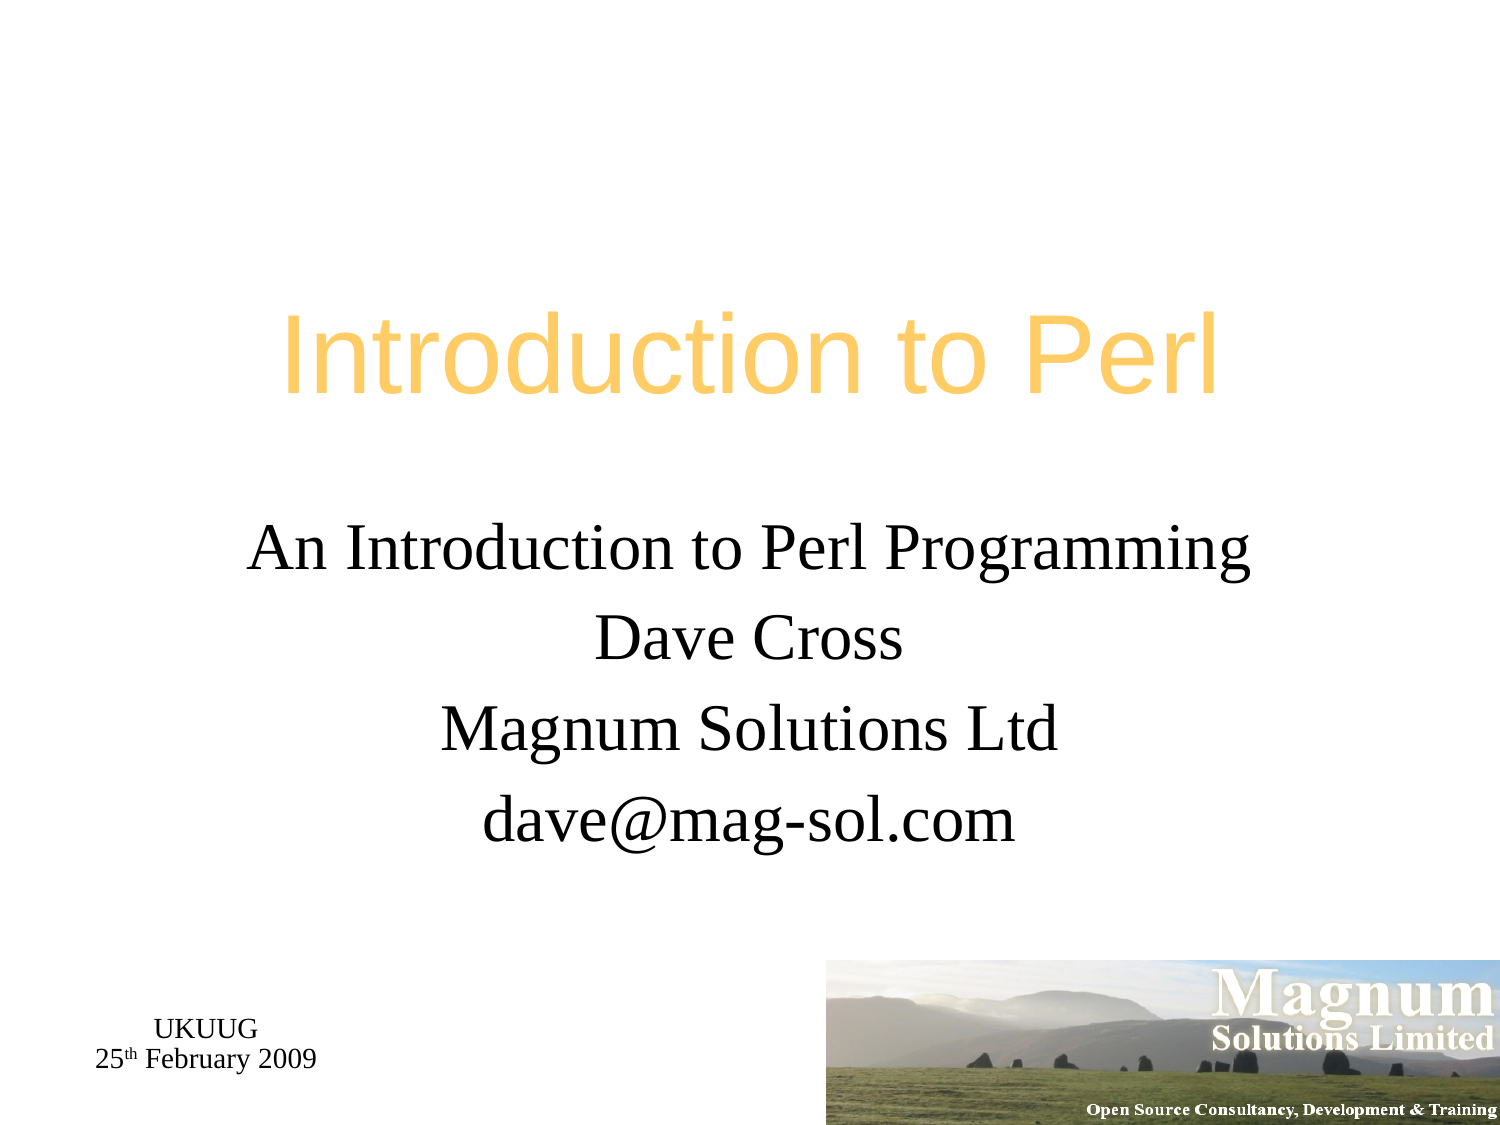

# Introduction to Perl
An Introduction to Perl Programming
Dave Cross
Magnum Solutions Ltd
dave@mag-sol.com
1